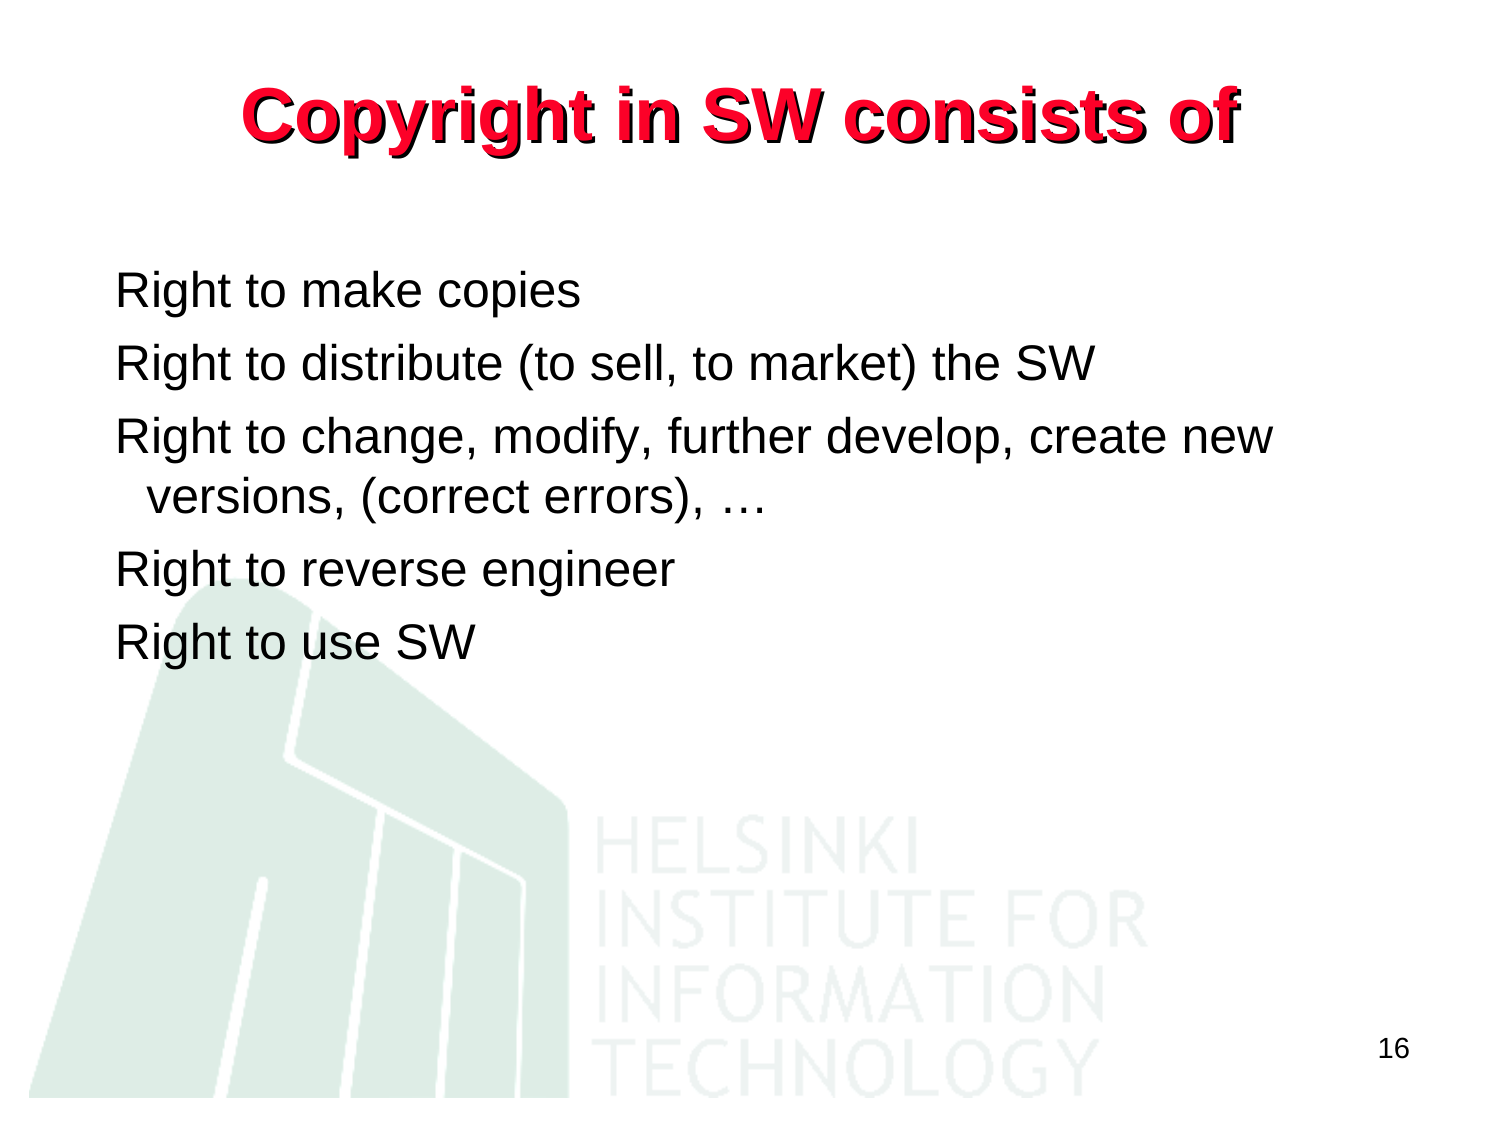

# Copyright in SW consists of
Right to make copies
Right to distribute (to sell, to market) the SW
Right to change, modify, further develop, create new versions, (correct errors), …
Right to reverse engineer
Right to use SW
16